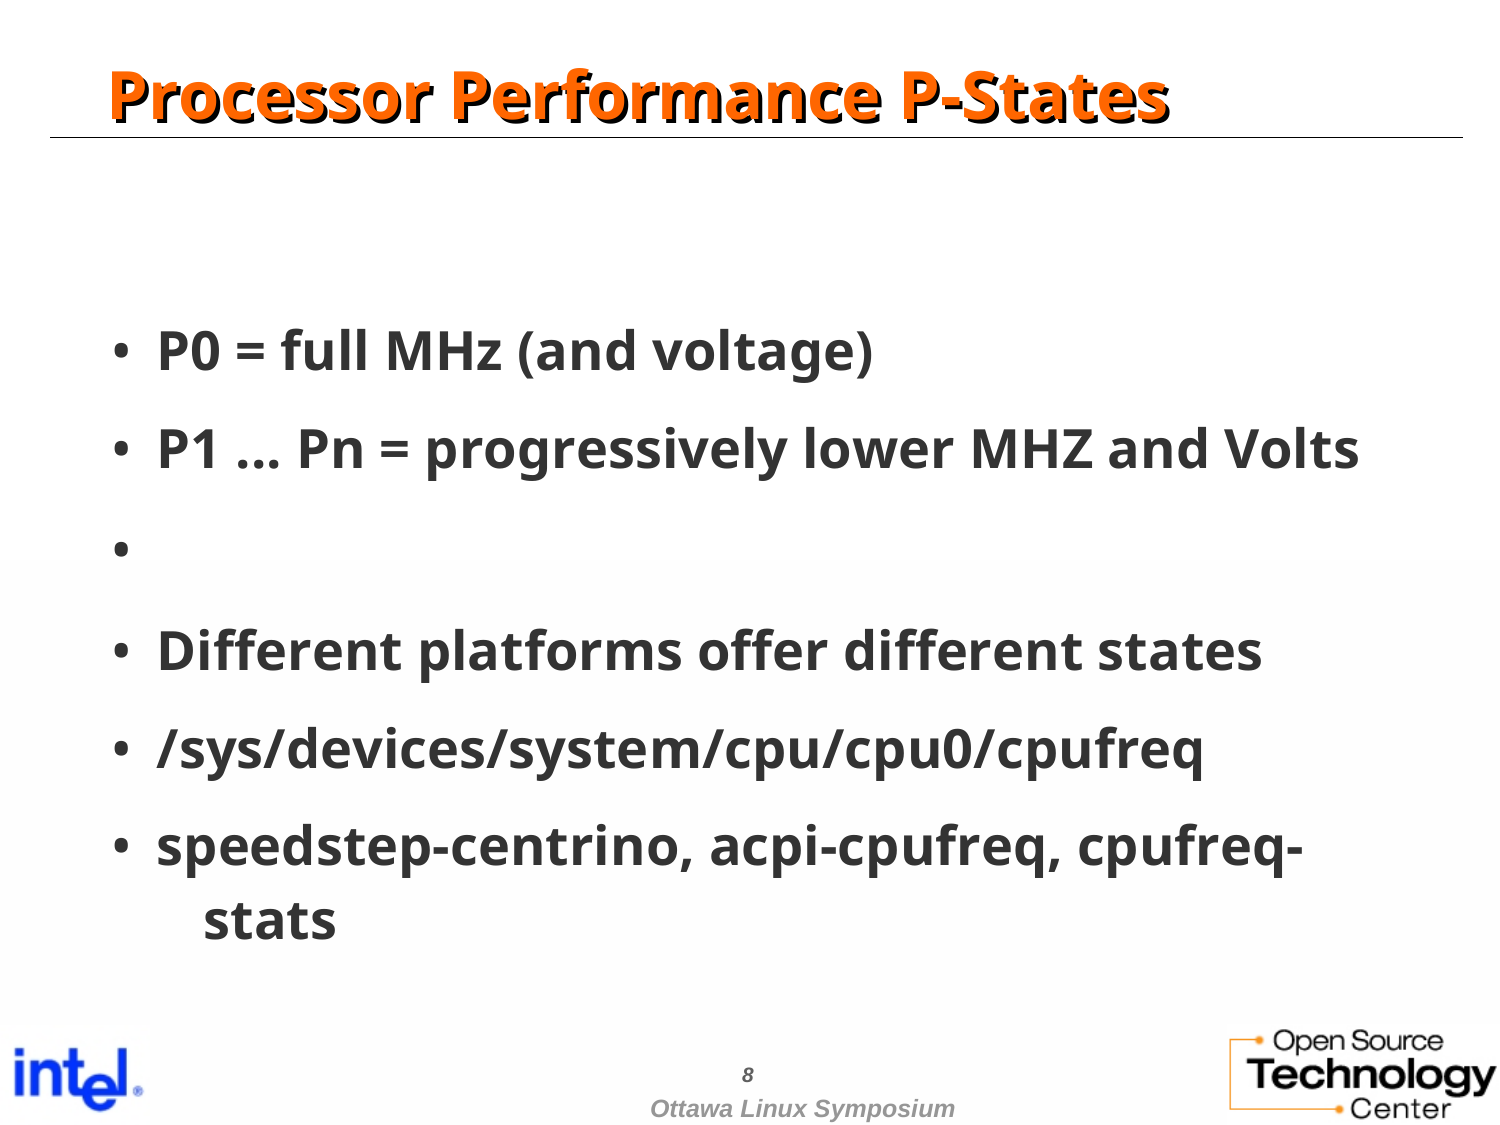

# Processor Performance P-States
P0 = full MHz (and voltage)
P1 ... Pn = progressively lower MHZ and Volts
Different platforms offer different states
/sys/devices/system/cpu/cpu0/cpufreq
speedstep-centrino, acpi-cpufreq, cpufreq-stats